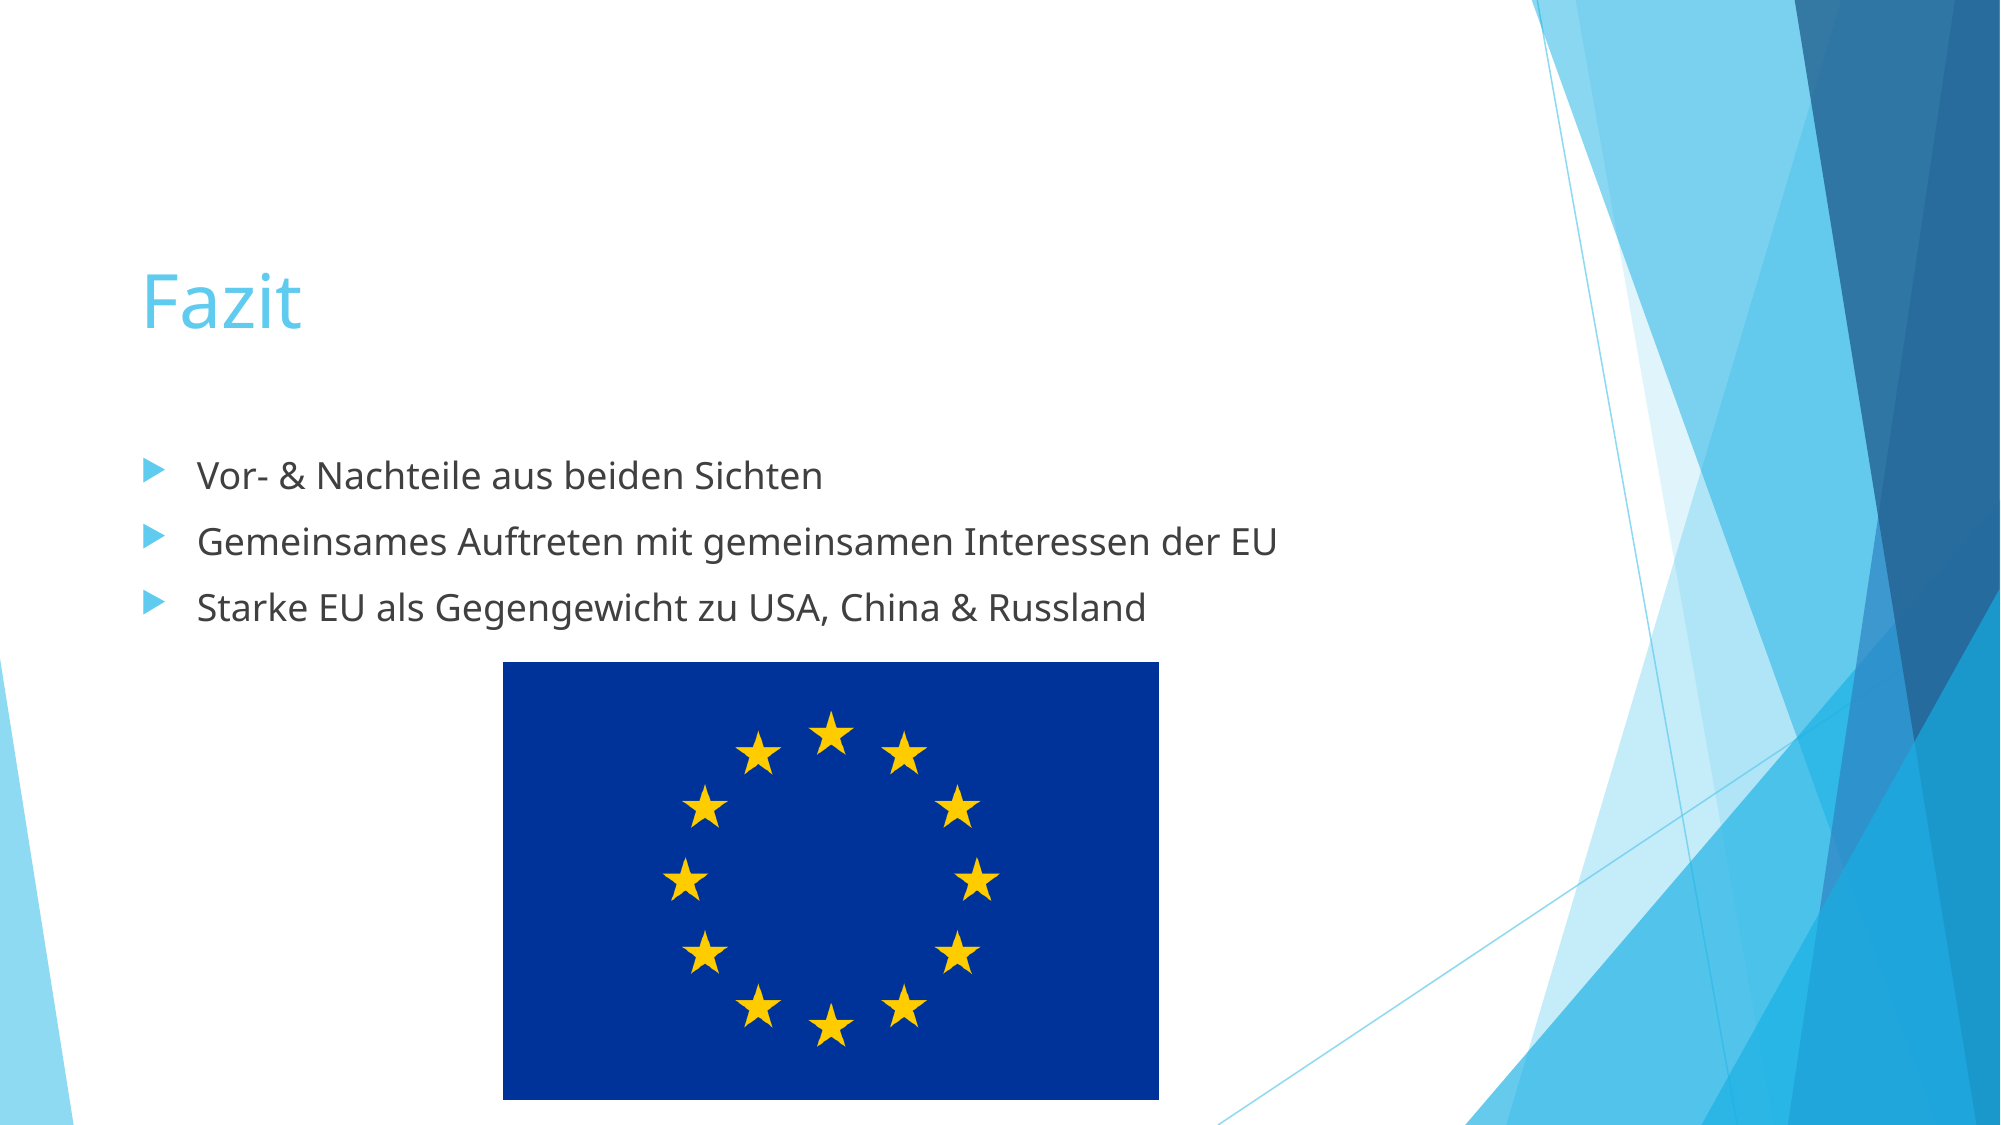

# Fazit
Vor- & Nachteile aus beiden Sichten
Gemeinsames Auftreten mit gemeinsamen Interessen der EU
Starke EU als Gegengewicht zu USA, China & Russland